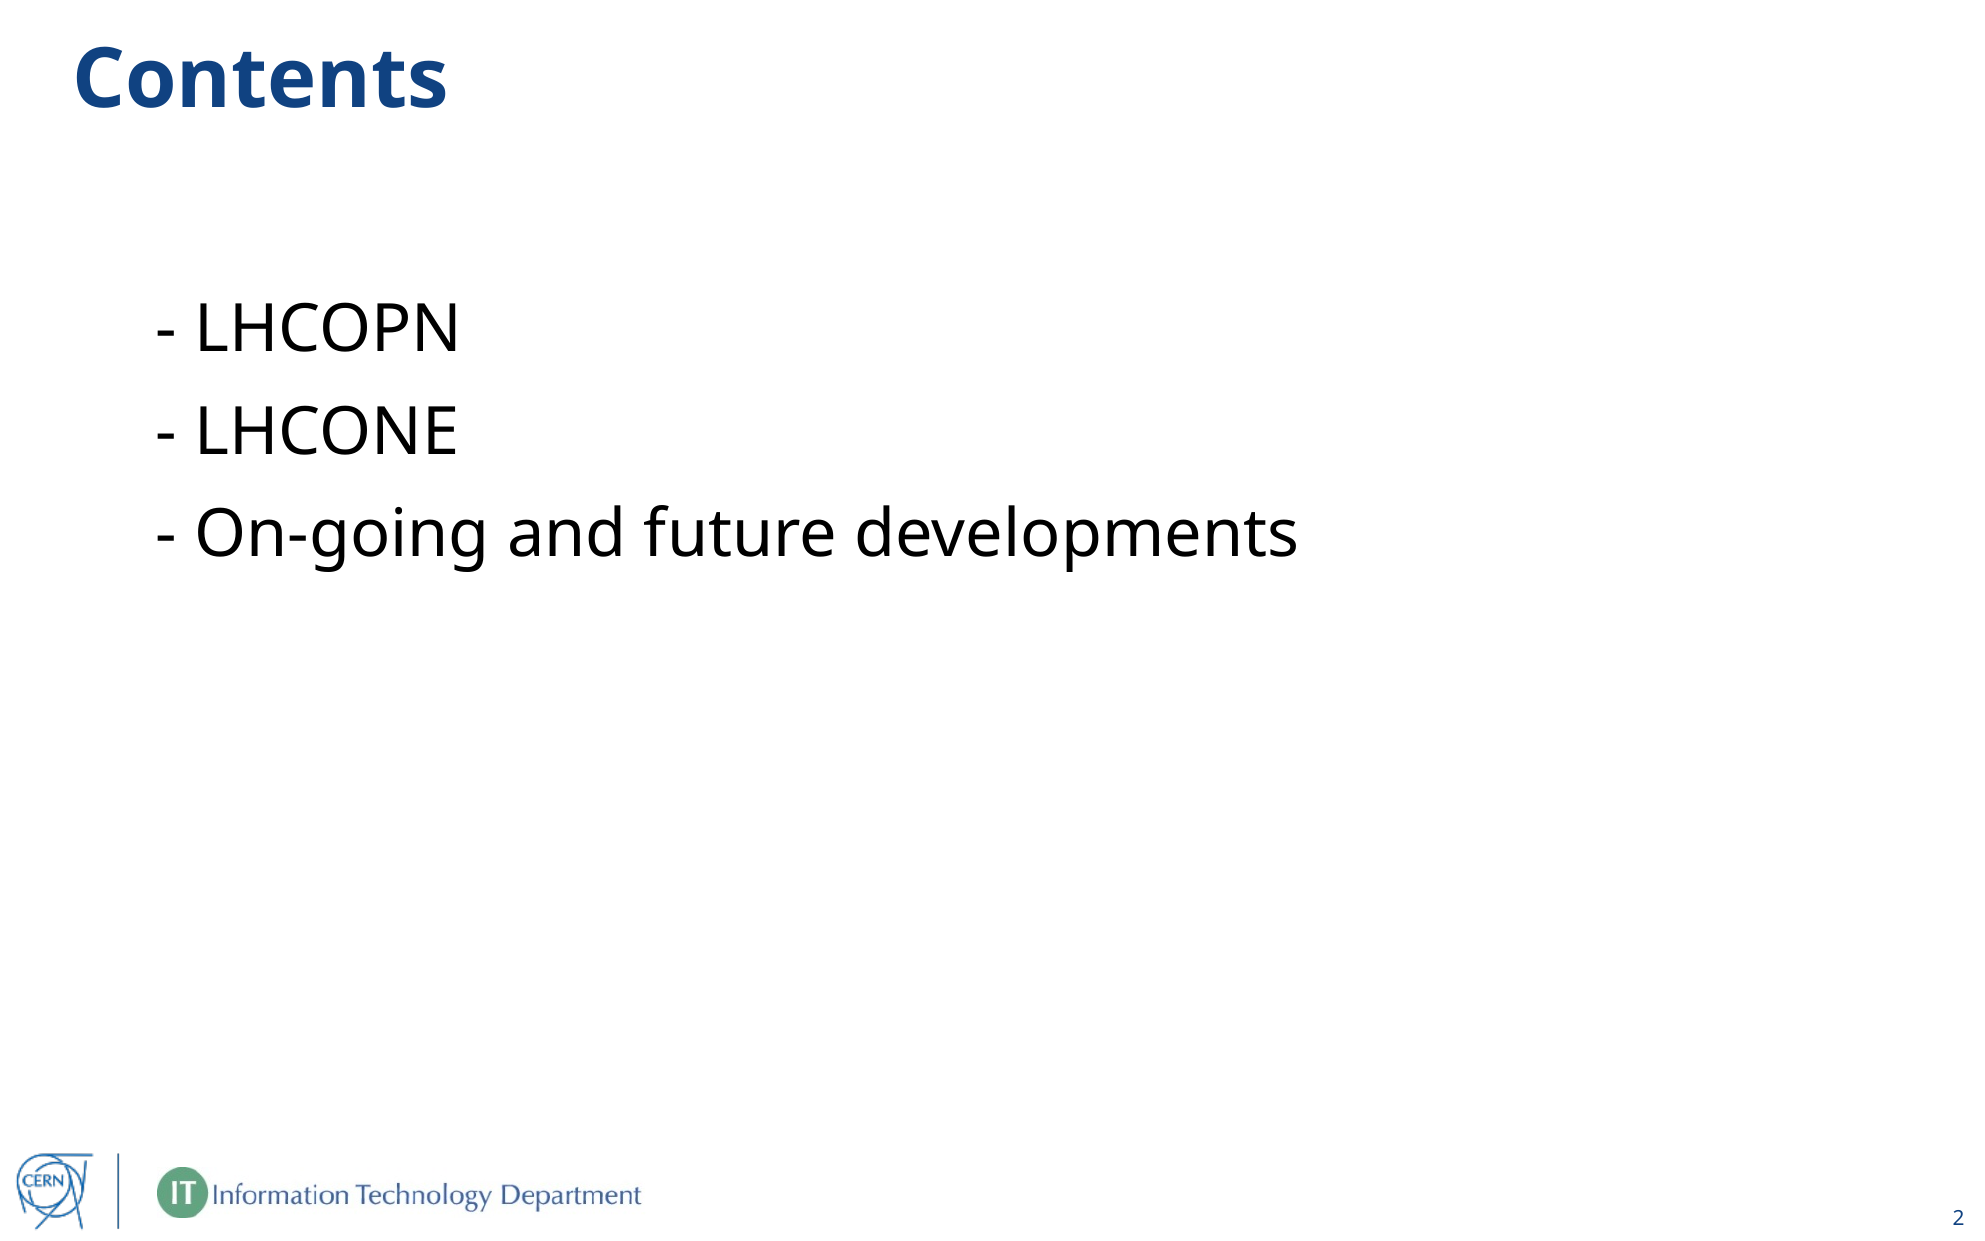

# Contents
- LHCOPN
- LHCONE
- On-going and future developments